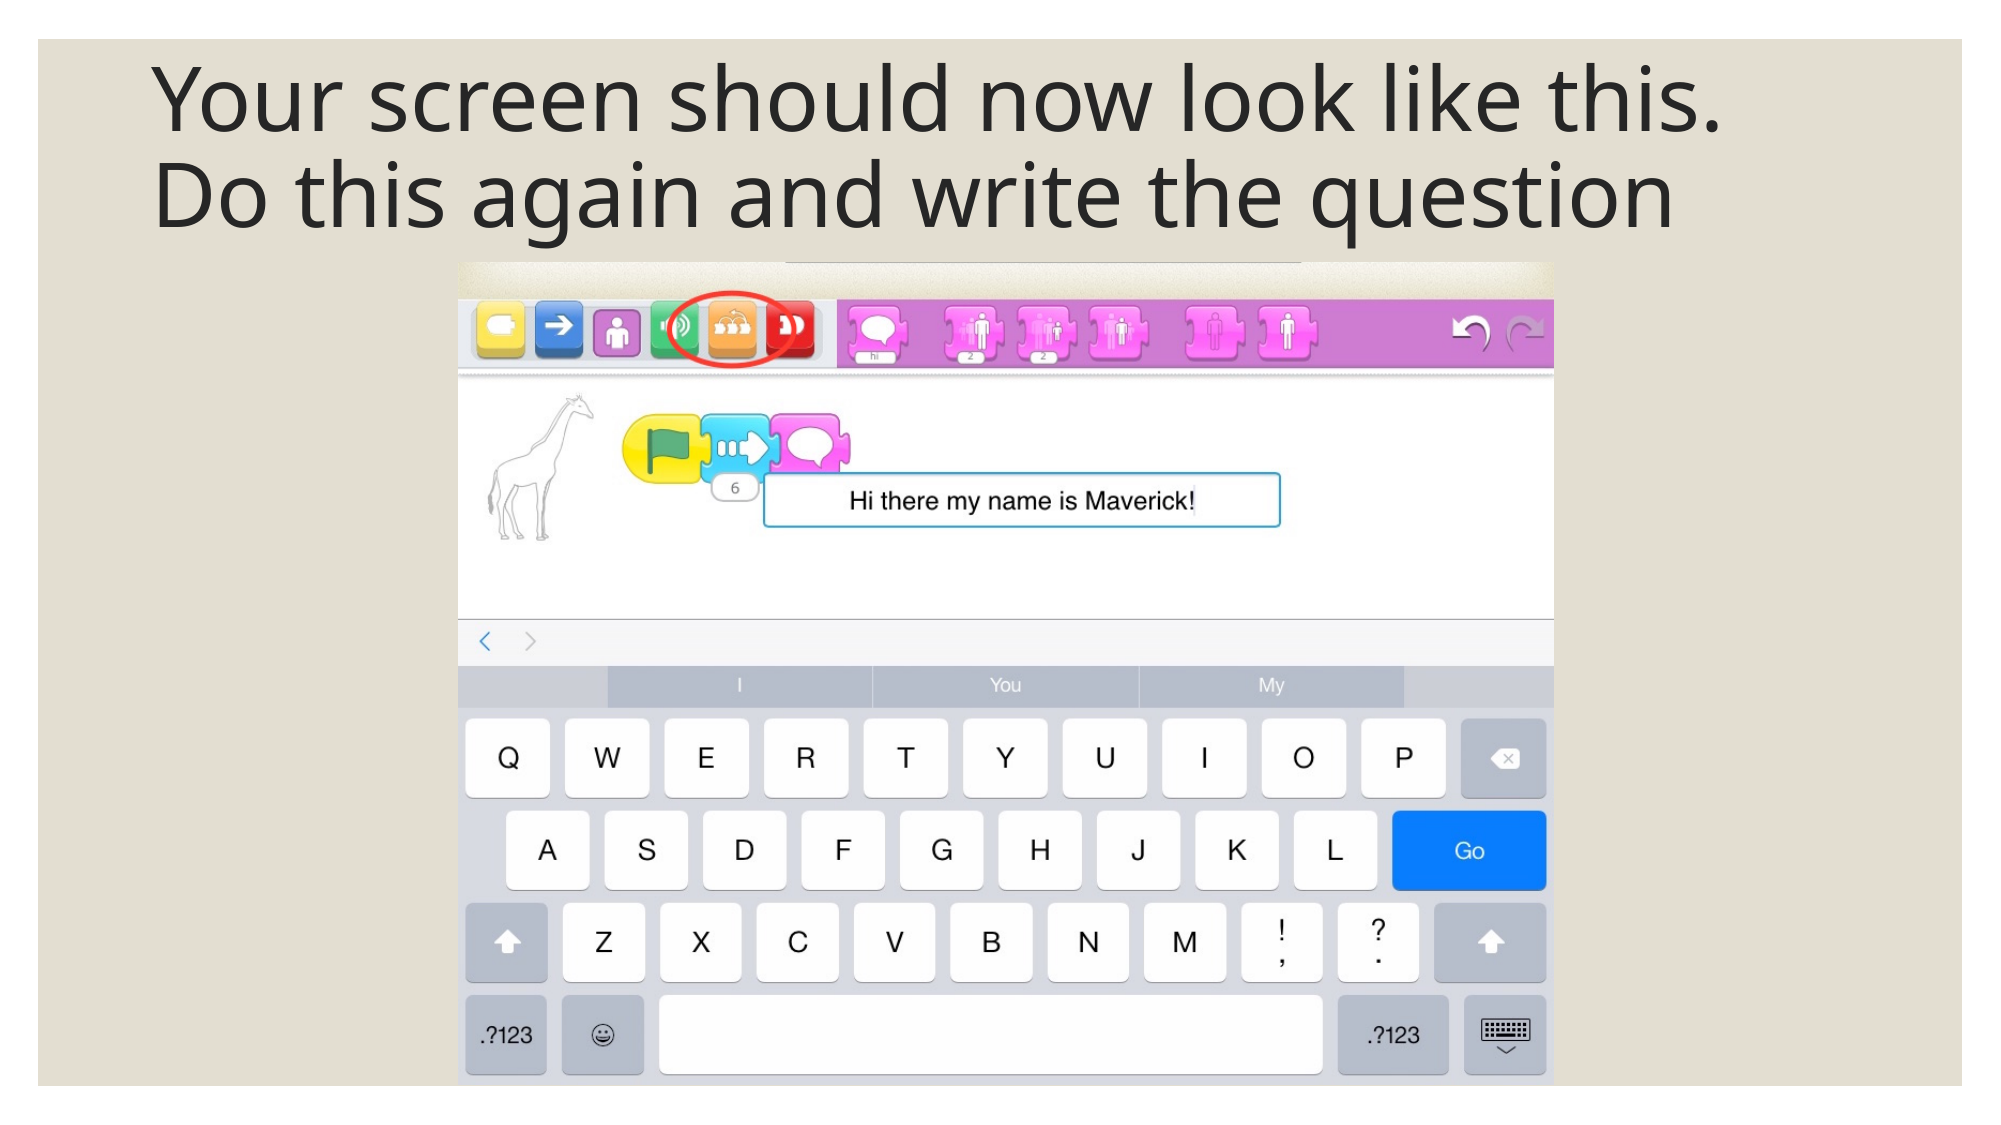

# Your screen should now look like this. Do this again and write the question